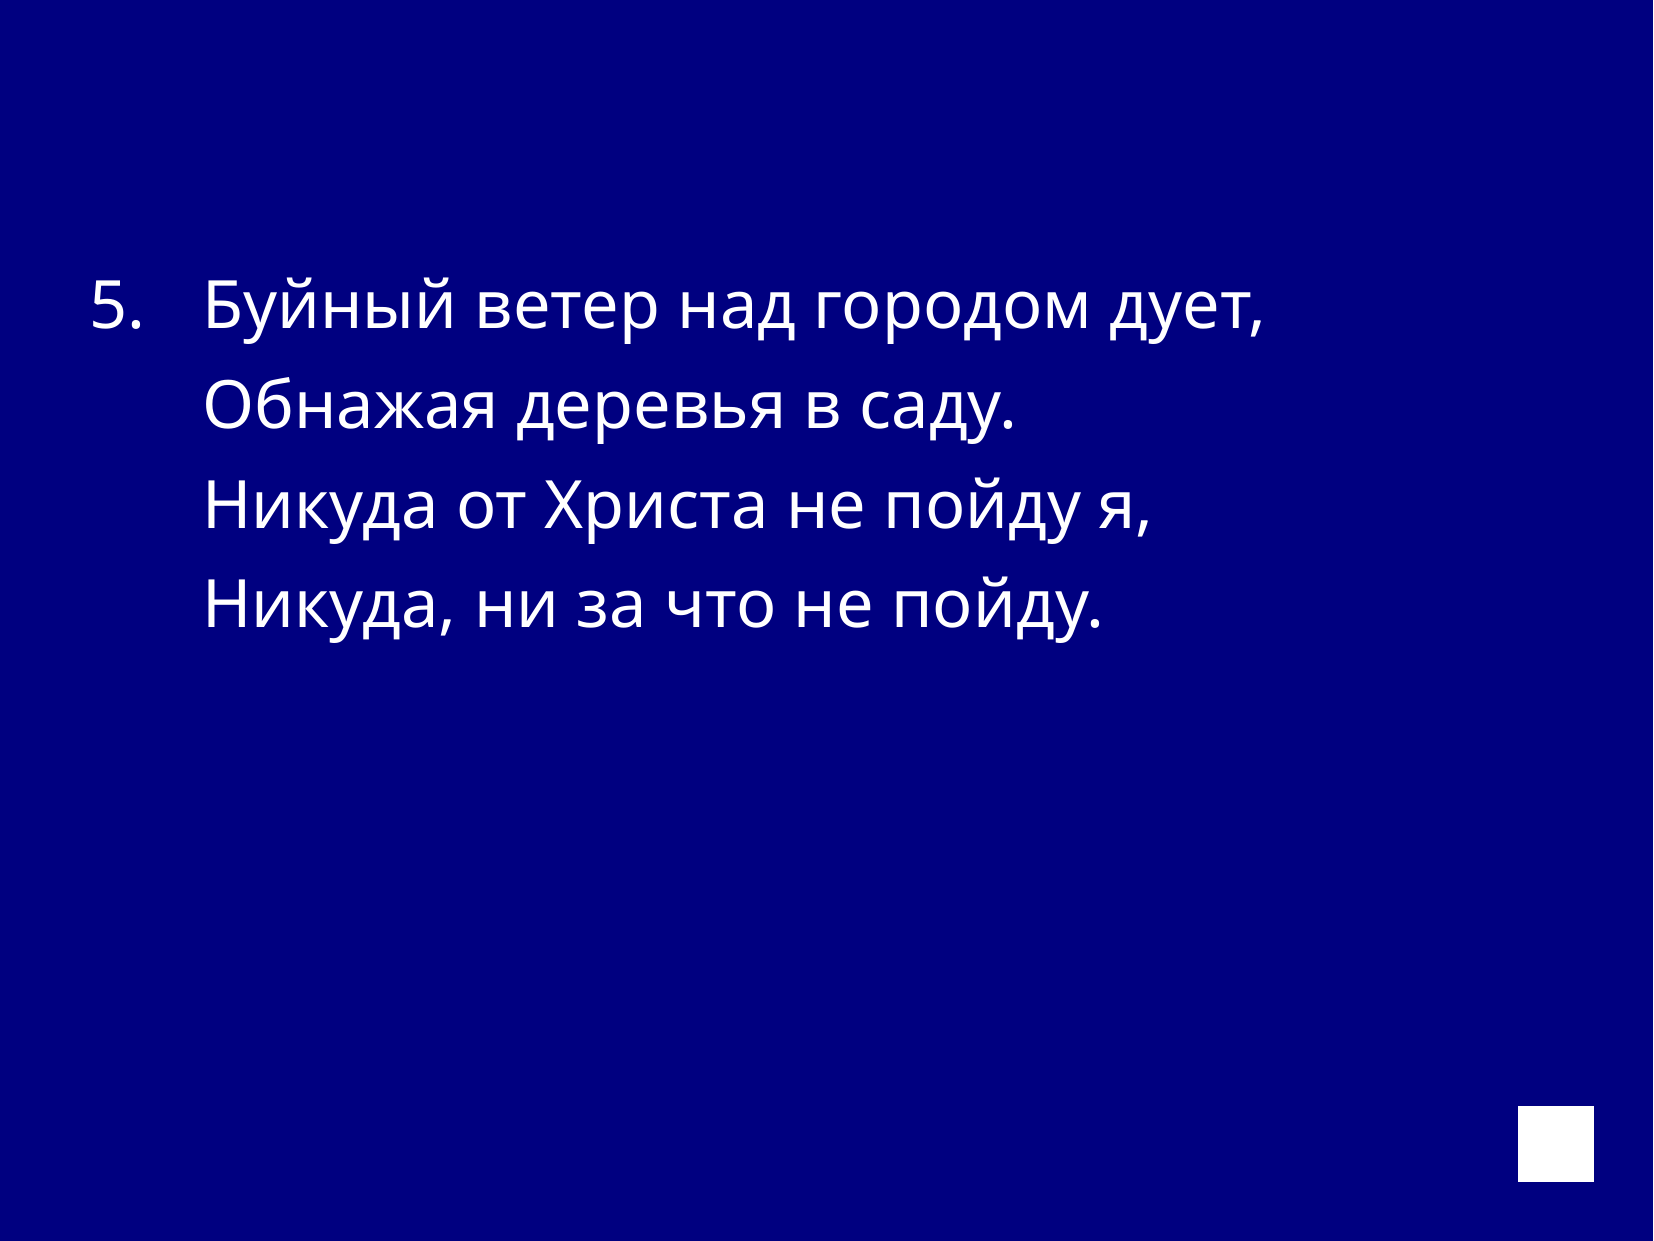

5.	Буйный ветер над городом дует,
	Обнажая деревья в саду.
	Никуда от Христа не пойду я,
	Никуда, ни за что не пойду.